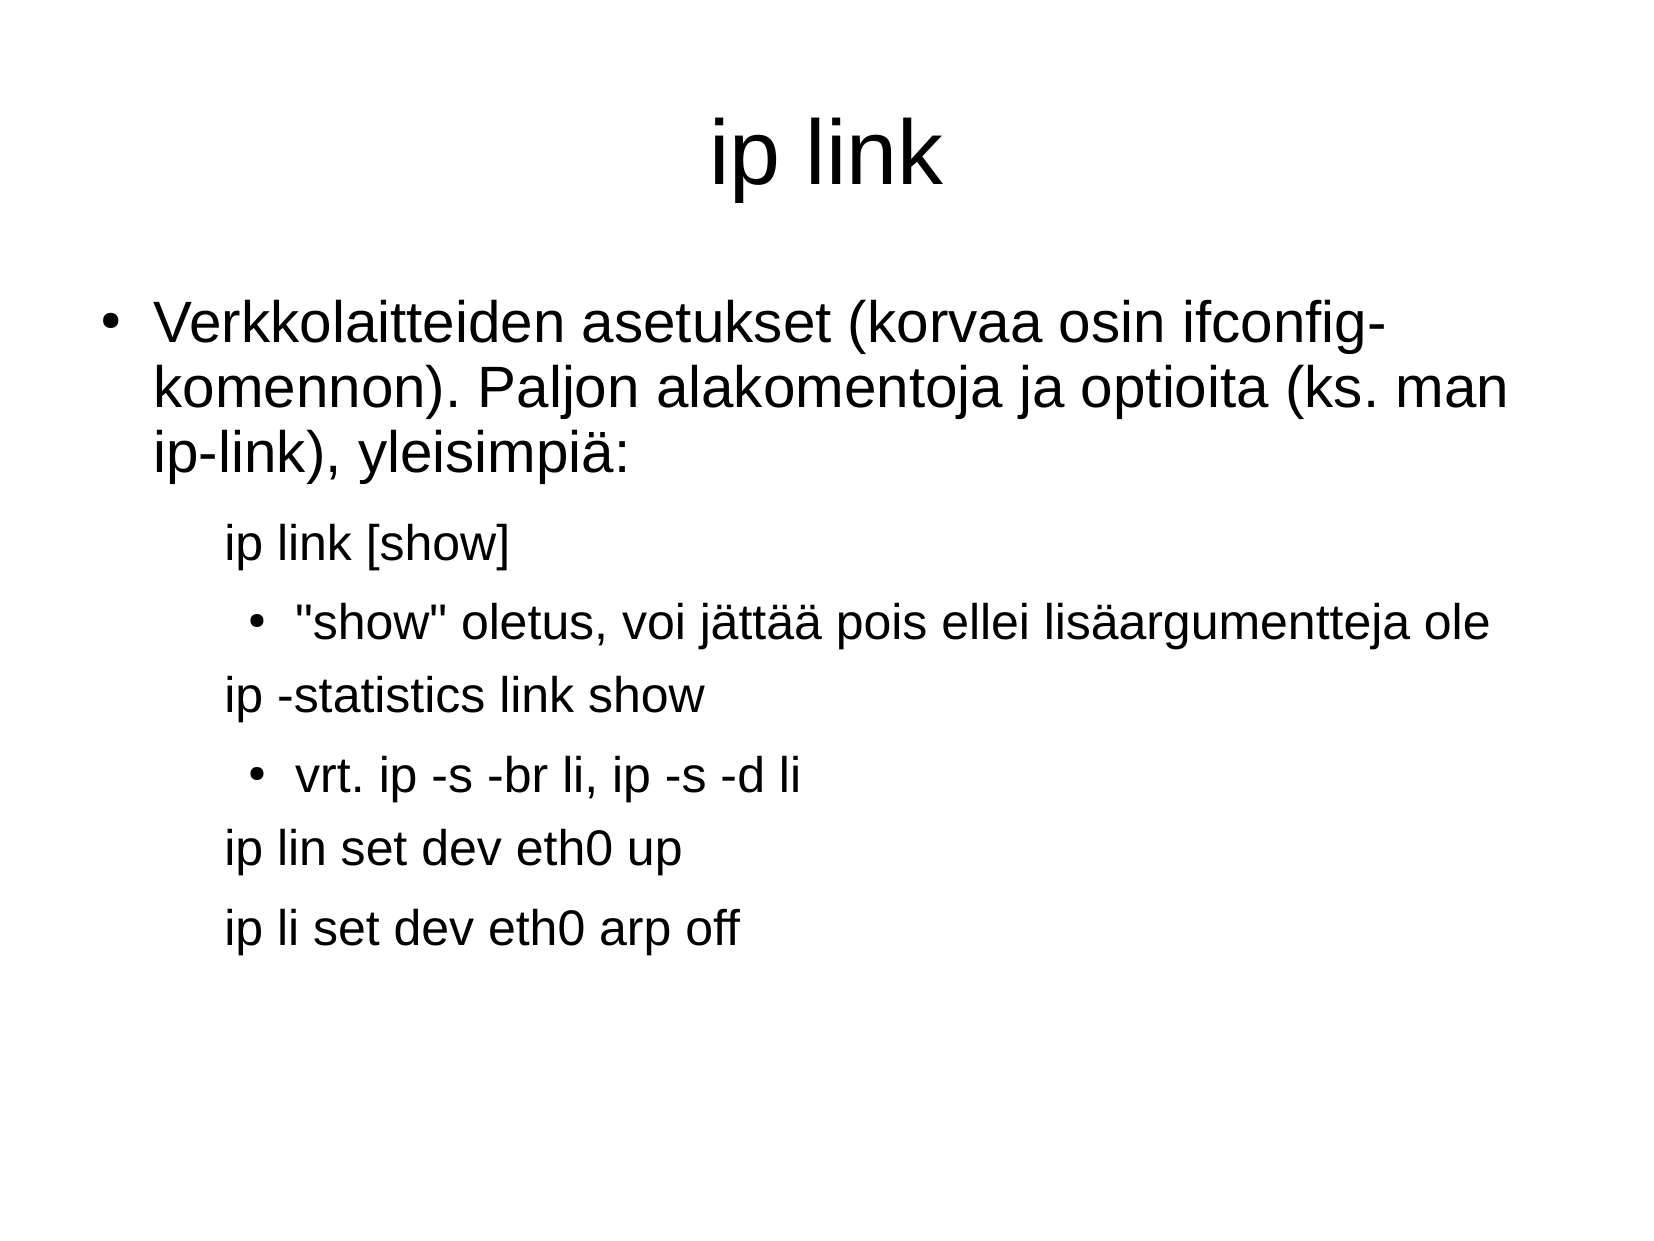

# ip link
Verkkolaitteiden asetukset (korvaa osin ifconfig-komennon). Paljon alakomentoja ja optioita (ks. man ip-link), yleisimpiä:
ip link [show]
"show" oletus, voi jättää pois ellei lisäargumentteja ole
ip -statistics link show
vrt. ip -s -br li, ip -s -d li
ip lin set dev eth0 up
ip li set dev eth0 arp off